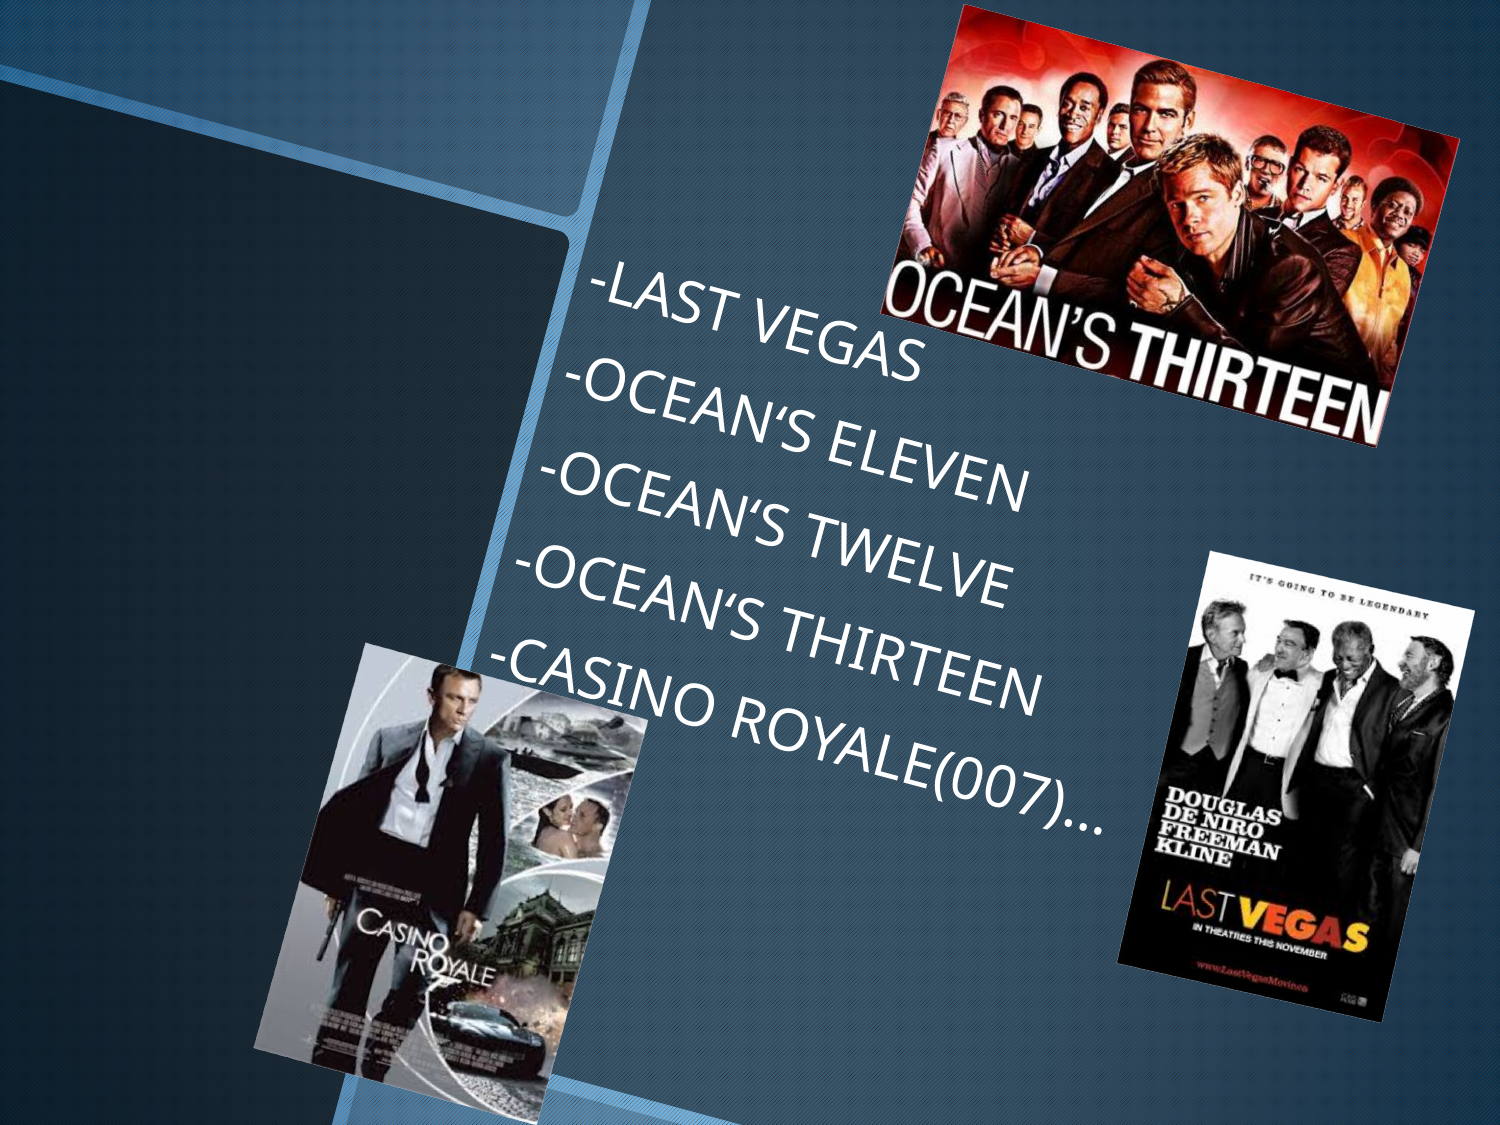

-LAST VEGAS
-OCEAN‘S ELEVEN
-OCEAN‘S TWELVE
-OCEAN‘S THIRTEEN
-CASINO ROYALE(007)…
# FILMS FROM VEGAS